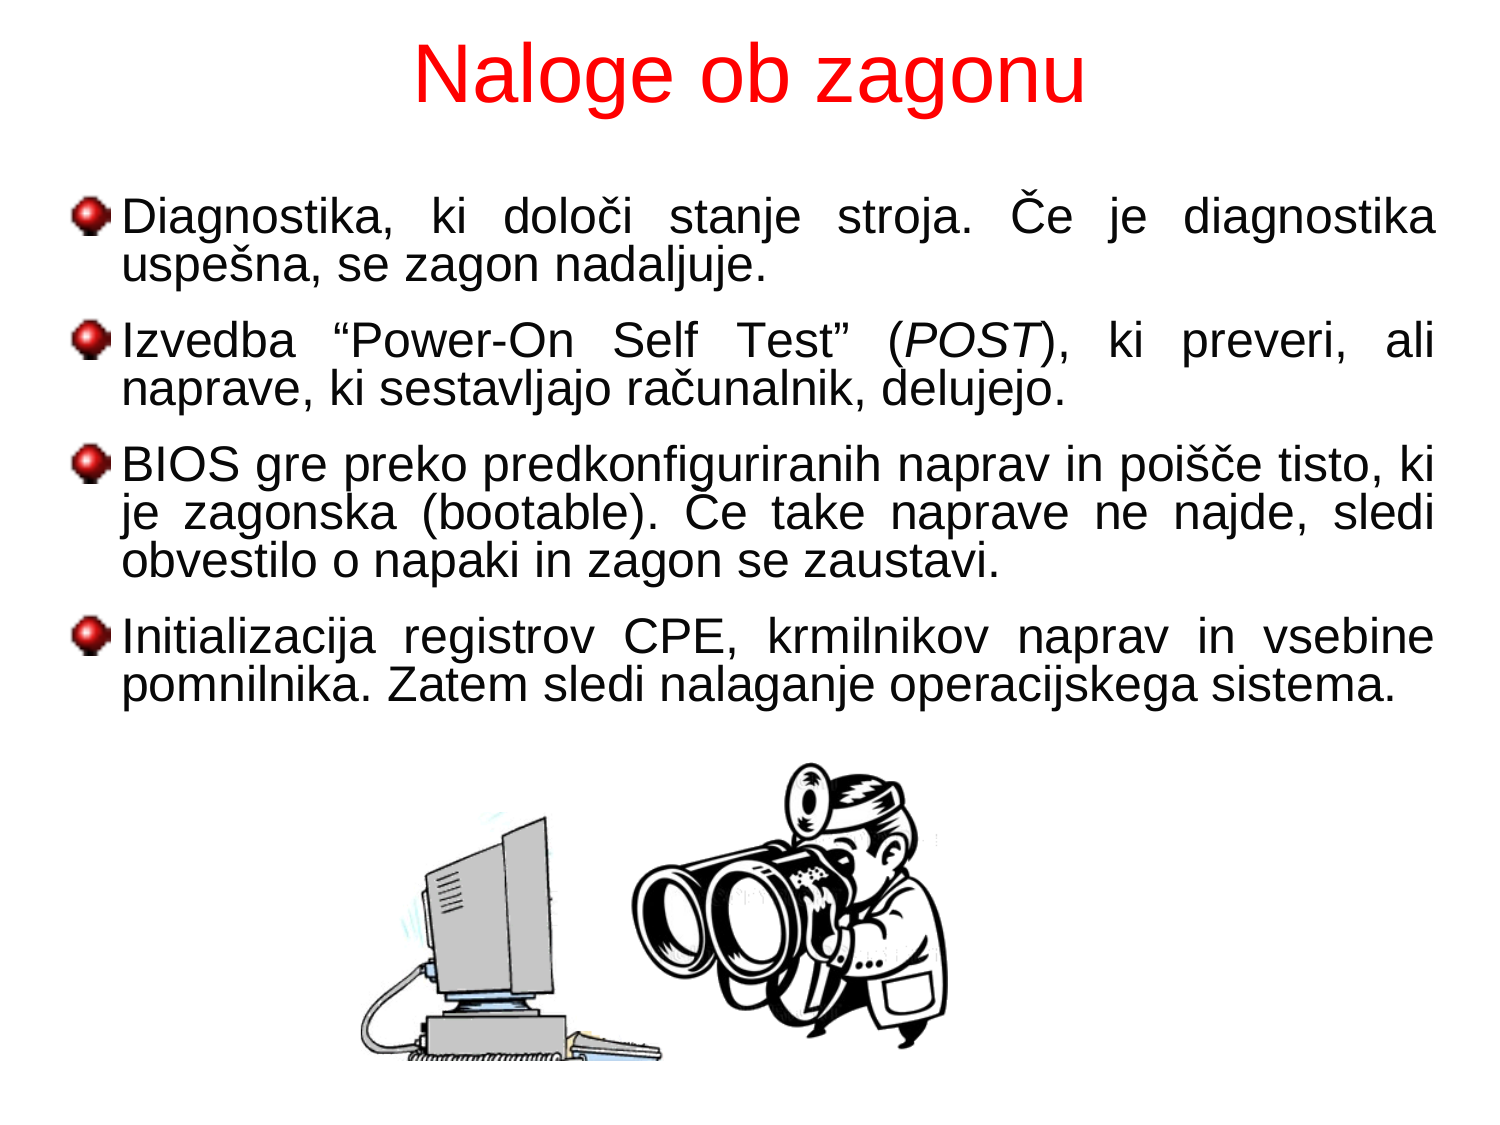

# Naloge ob zagonu
Diagnostika, ki določi stanje stroja. Če je diagnostika uspešna, se zagon nadaljuje.
Izvedba “Power-On Self Test” (POST), ki preveri, ali naprave, ki sestavljajo računalnik, delujejo.
BIOS gre preko predkonfiguriranih naprav in poišče tisto, ki je zagonska (bootable). Če take naprave ne najde, sledi obvestilo o napaki in zagon se zaustavi.
Initializacija registrov CPE, krmilnikov naprav in vsebine pomnilnika. Zatem sledi nalaganje operacijskega sistema.